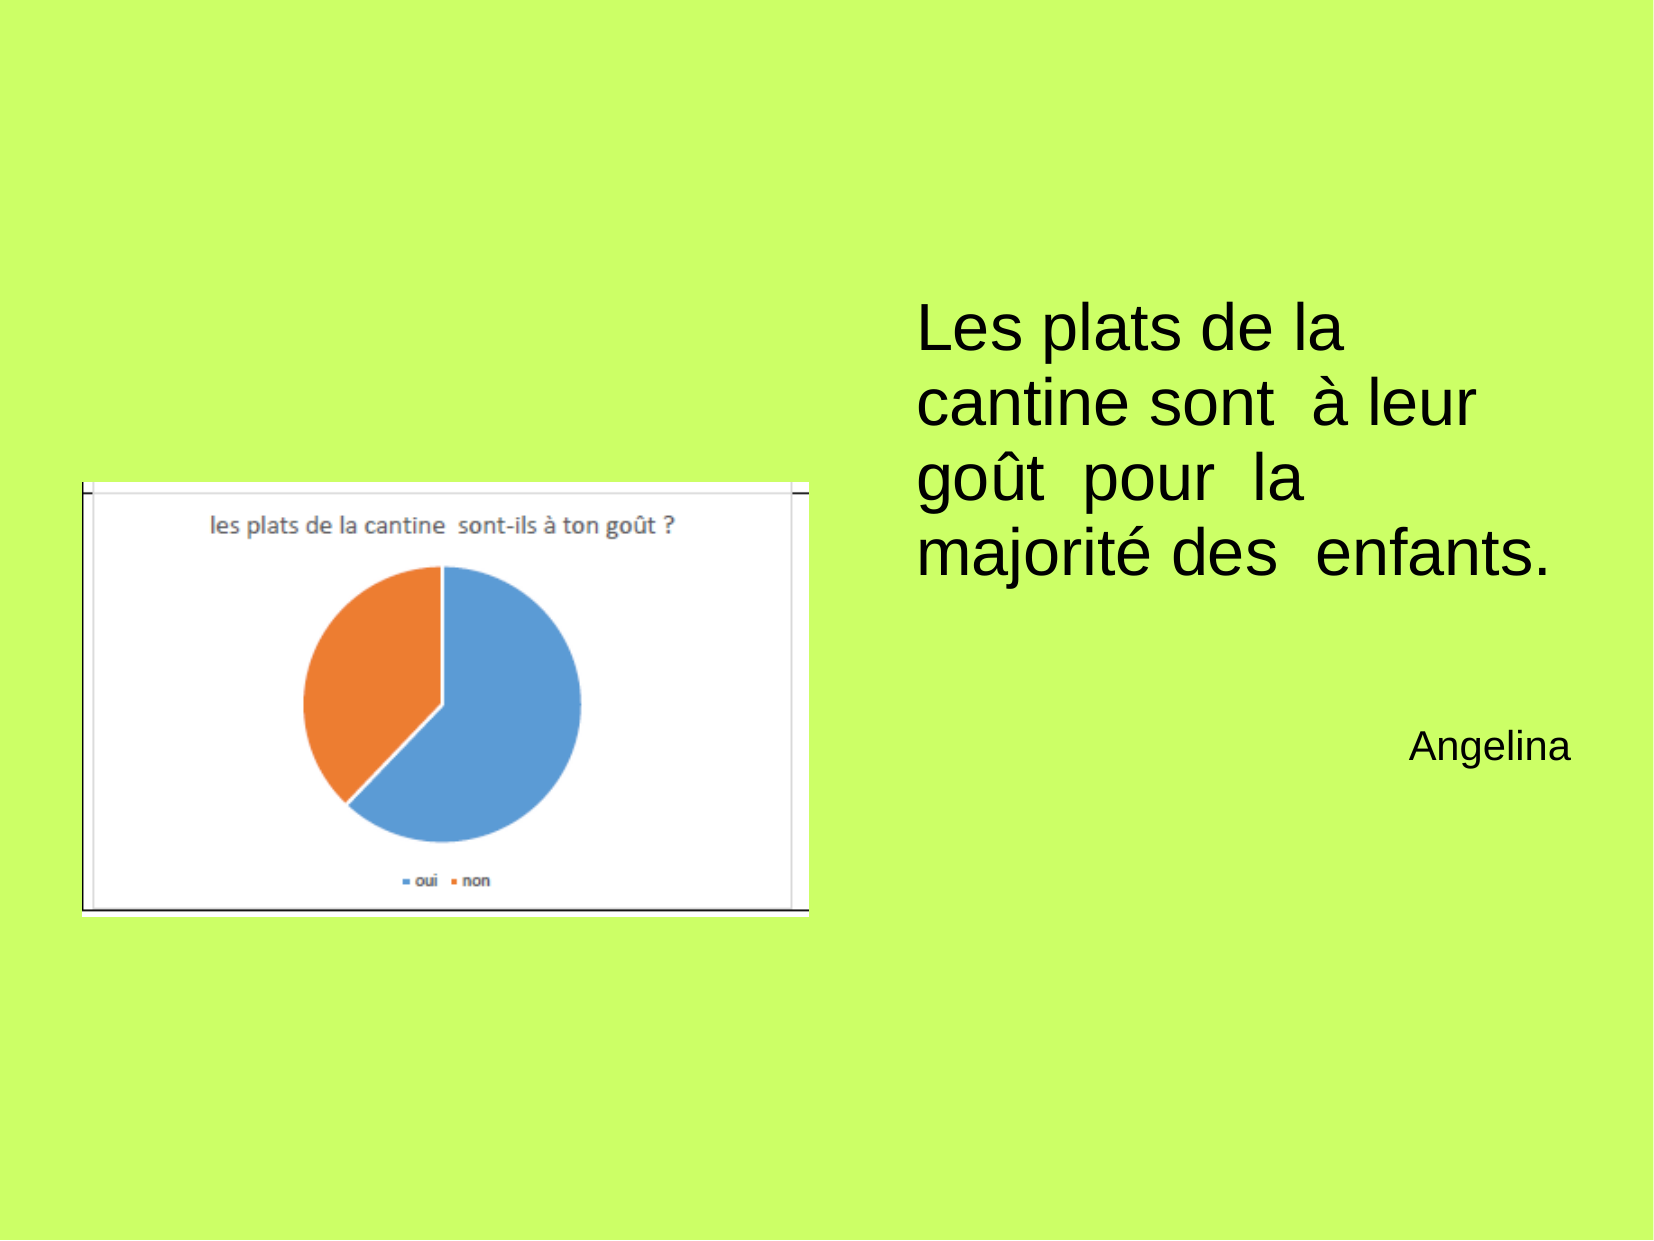

#
Les plats de la cantine sont à leur goût pour la majorité des enfants.
Angelina